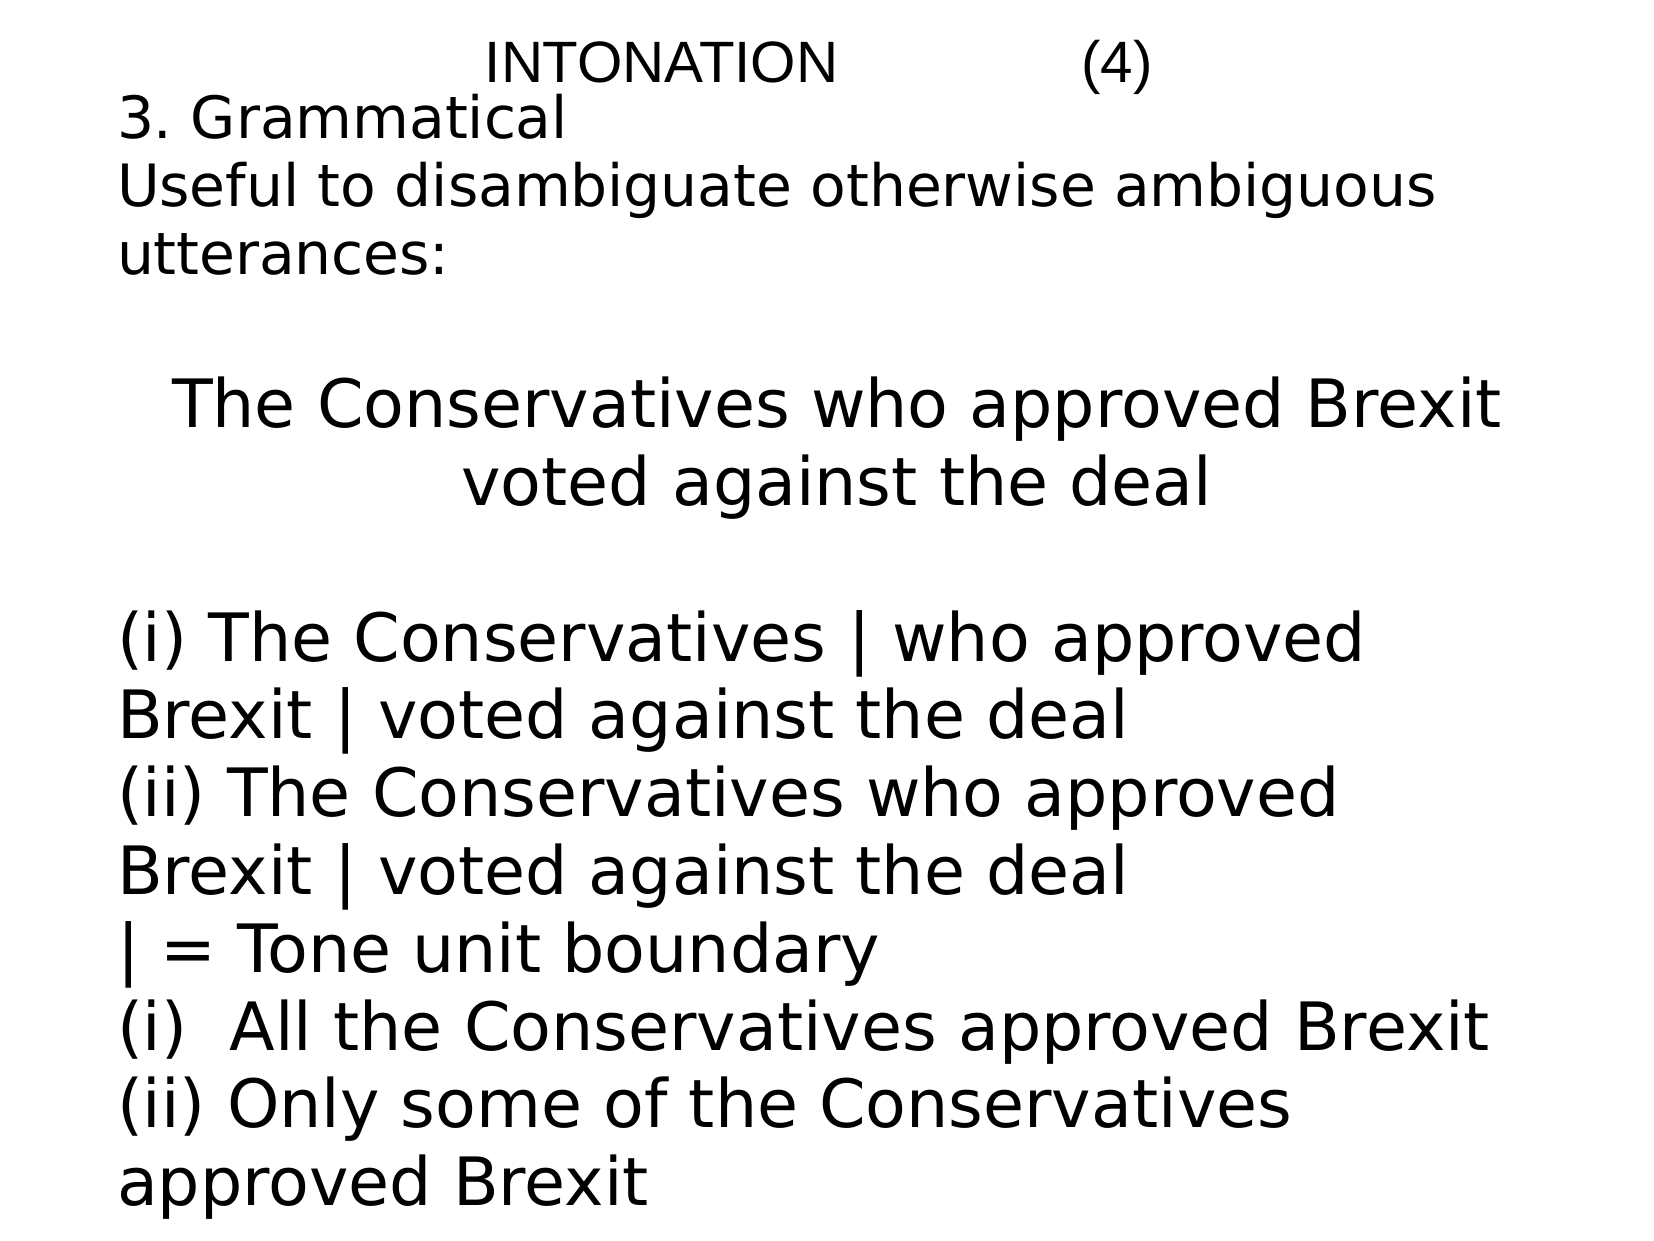

# INTONATION (4)
3. Grammatical
Useful to disambiguate otherwise ambiguous utterances:
The Conservatives who approved Brexit voted against the deal
(i) The Conservatives | who approved Brexit | voted against the deal
(ii) The Conservatives who approved Brexit | voted against the deal
| = Tone unit boundary
(i) All the Conservatives approved Brexit
(ii) Only some of the Conservatives approved Brexit